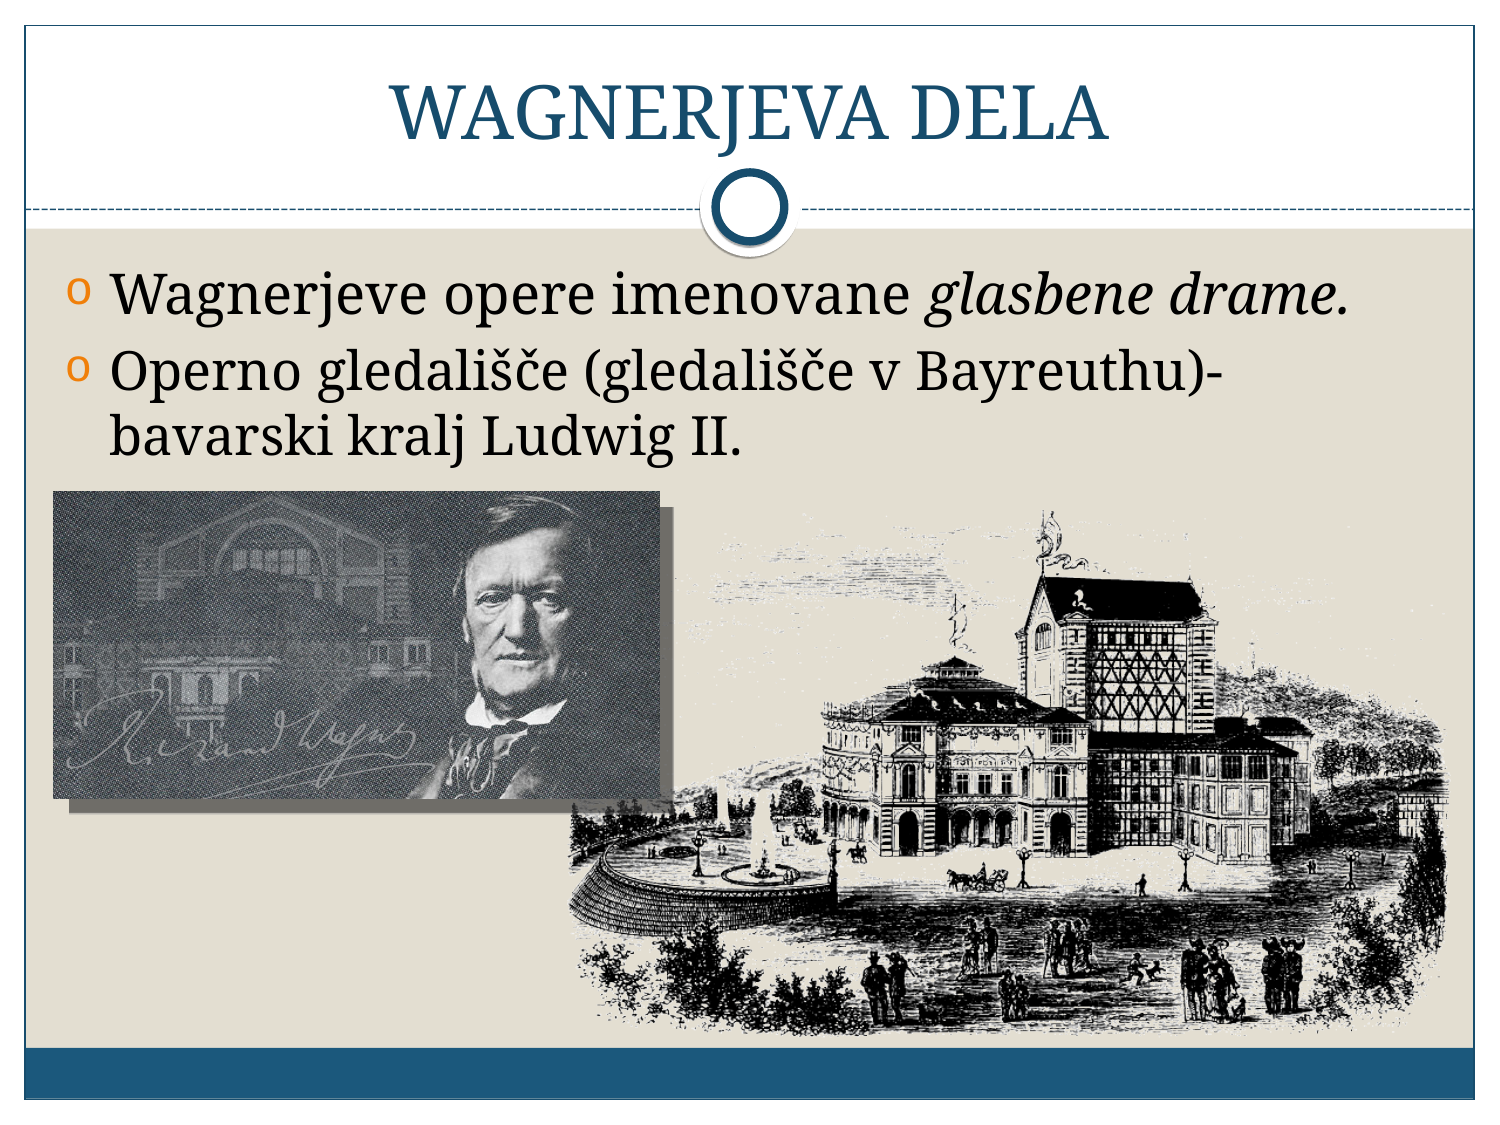

# WAGNERJEVA DELA
Wagnerjeve opere imenovane glasbene drame.
Operno gledališče (gledališče v Bayreuthu)-bavarski kralj Ludwig II.